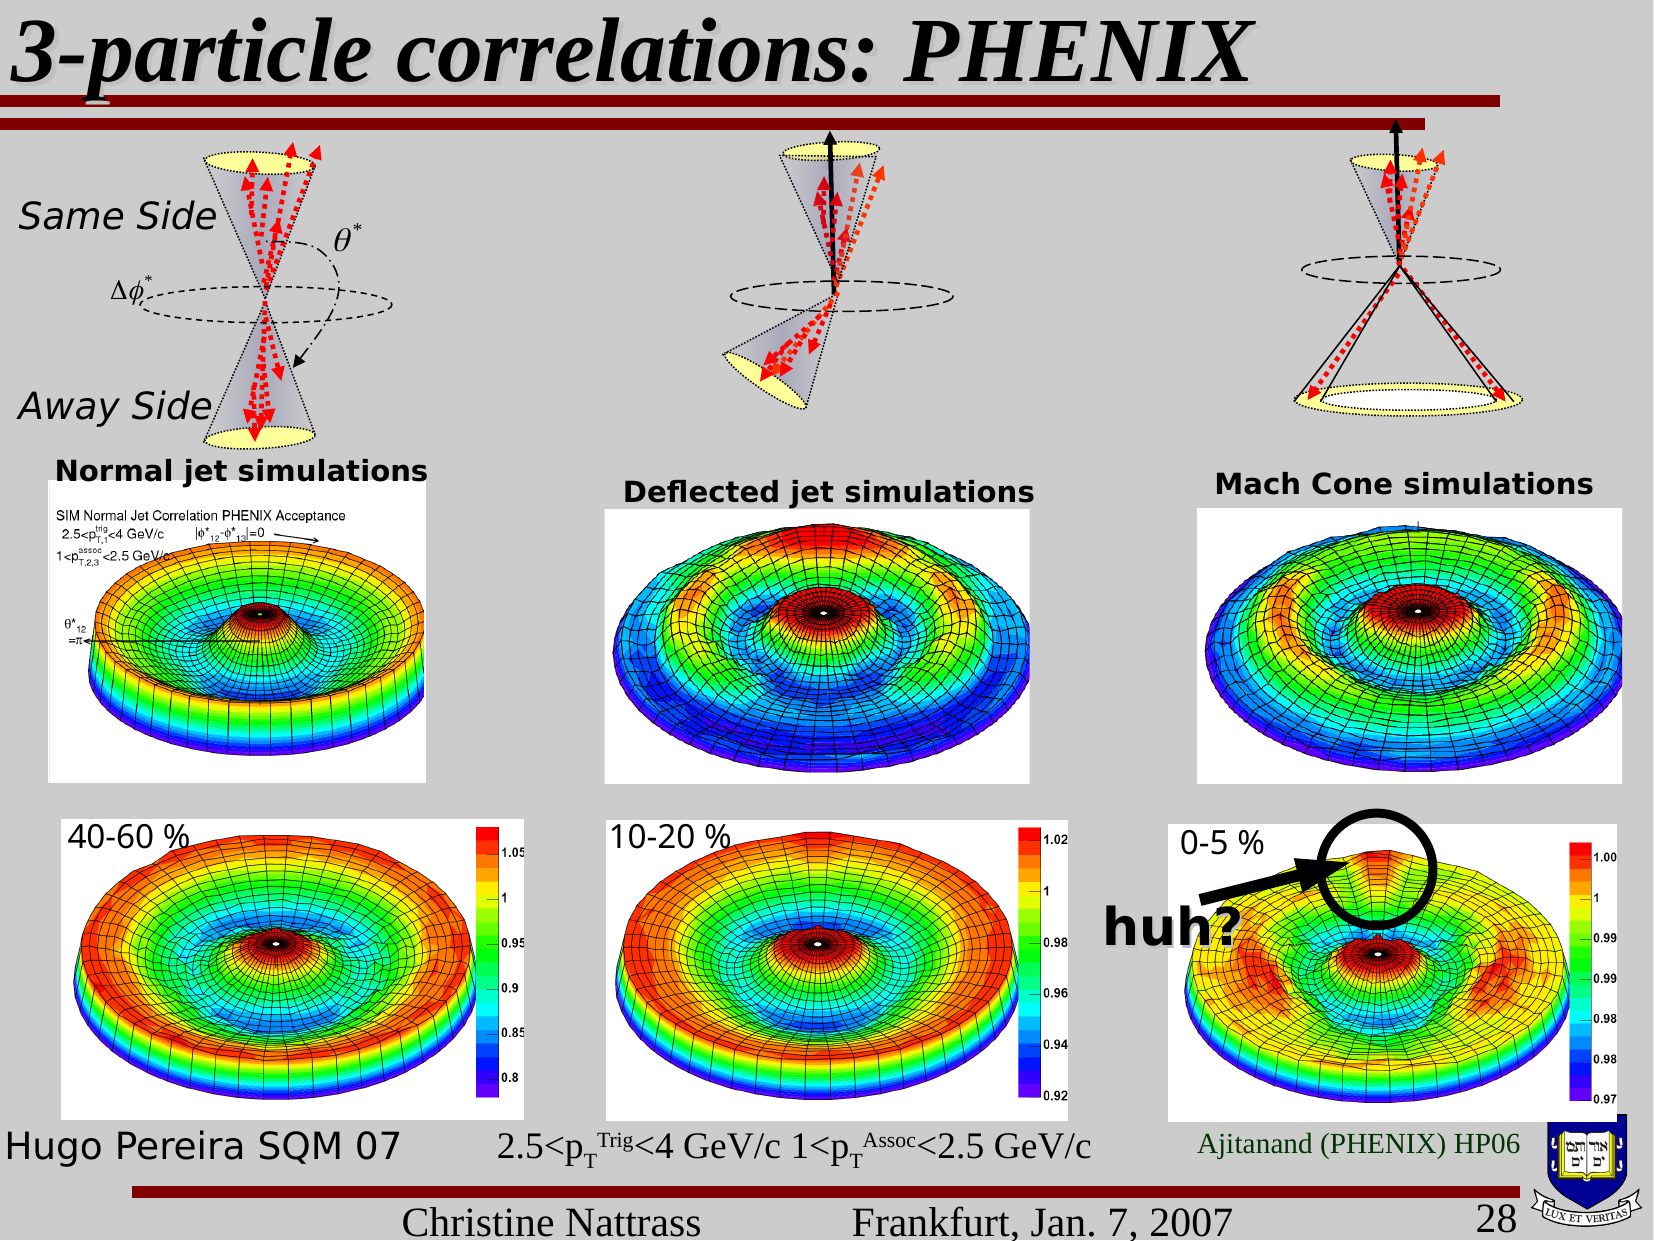

# 3-particle correlations: PHENIX
Mach Cone simulations
Deflected jet simulations
Same Side
Away Side
Normal jet simulations
40-60 %
10-20 %
0-5 %
Ajitanand (PHENIX)‏ HP06
huh?
Hugo Pereira SQM 07
2.5<pTTrig<4 GeV/c 1<pTAssoc<2.5 GeV/c
Au+Au